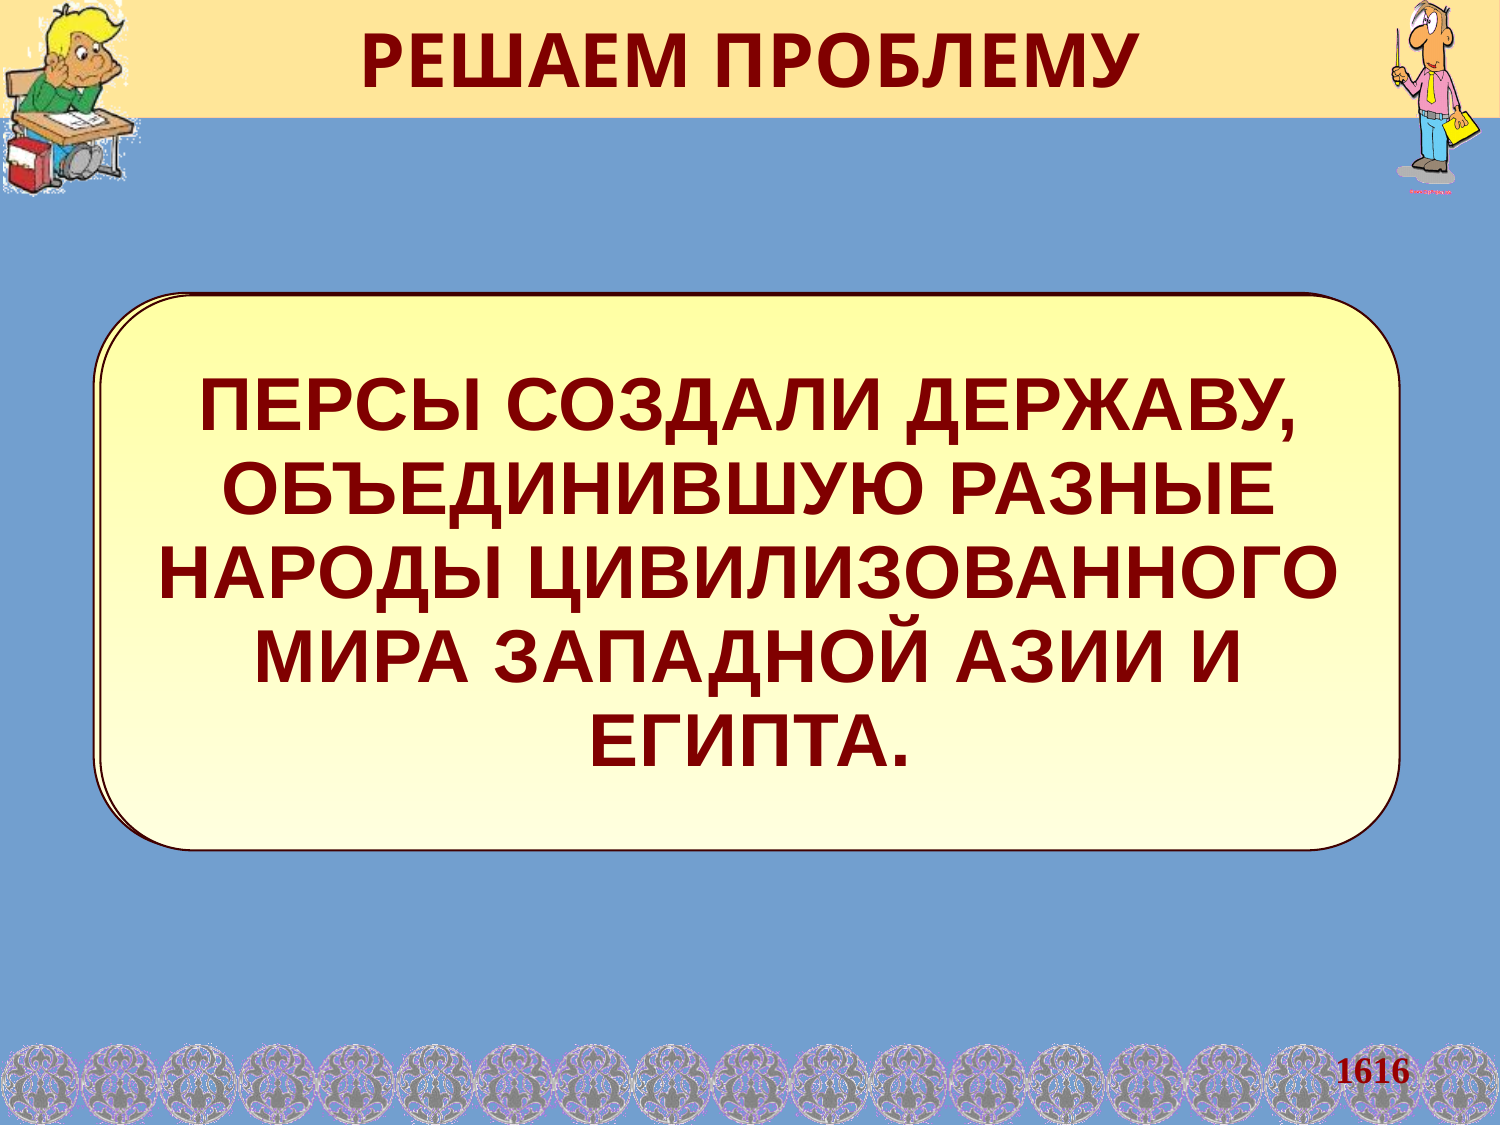

# РЕШАЕМ ПРОБЛЕМУ
Какой ответ на основной вопрос урока мы можем дать?
Что позволило персам удержать свою державу от распада?
ПЕРСЫ СОЗДАЛИ ДЕРЖАВУ, ОБЪЕДИНИВШУЮ РАЗНЫЕ НАРОДЫ ЦИВИЛИЗОВАННОГО МИРА ЗАПАДНОЙ АЗИИ И ЕГИПТА.